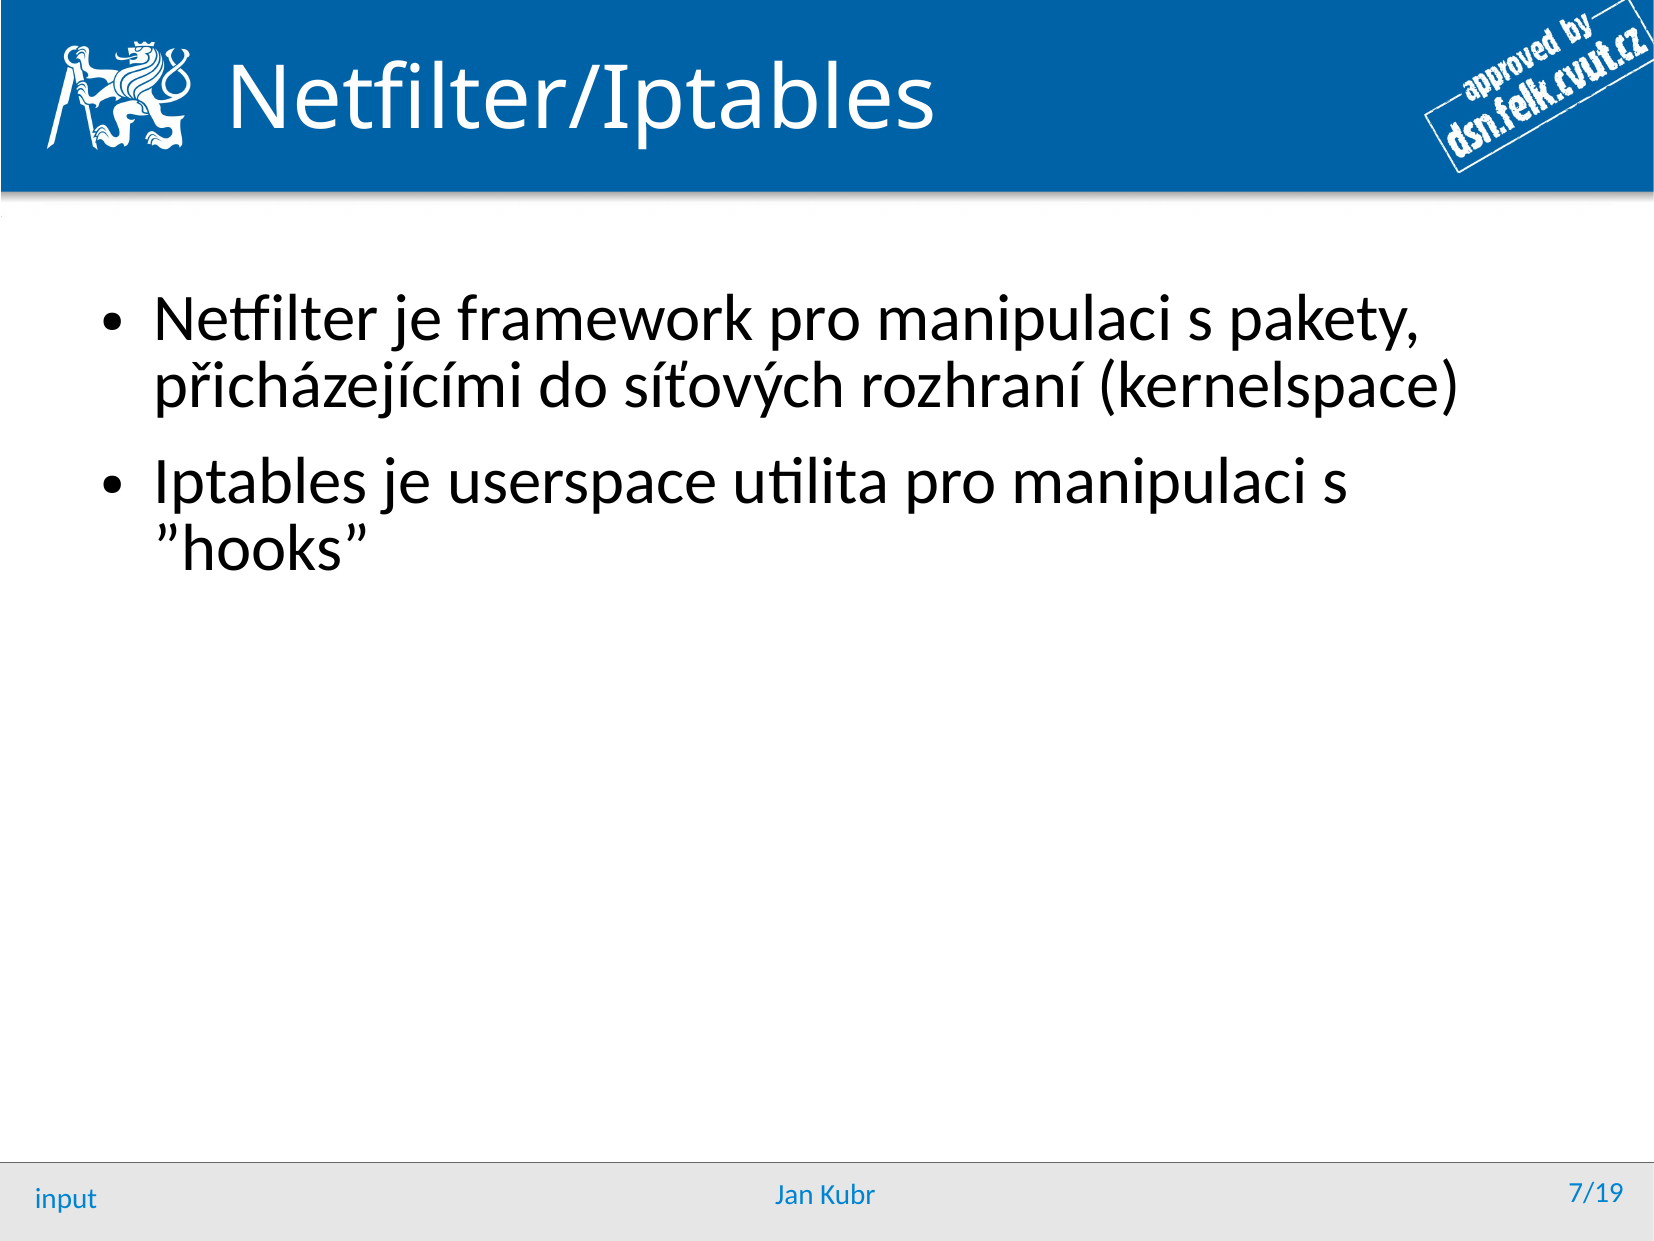

# Netfilter/Iptables
Netfilter je framework pro manipulaci s pakety, přicházejícími do síťových rozhraní (kernelspace)
Iptables je userspace utilita pro manipulaci s ”hooks”
7
Jan Kubr
02/2006